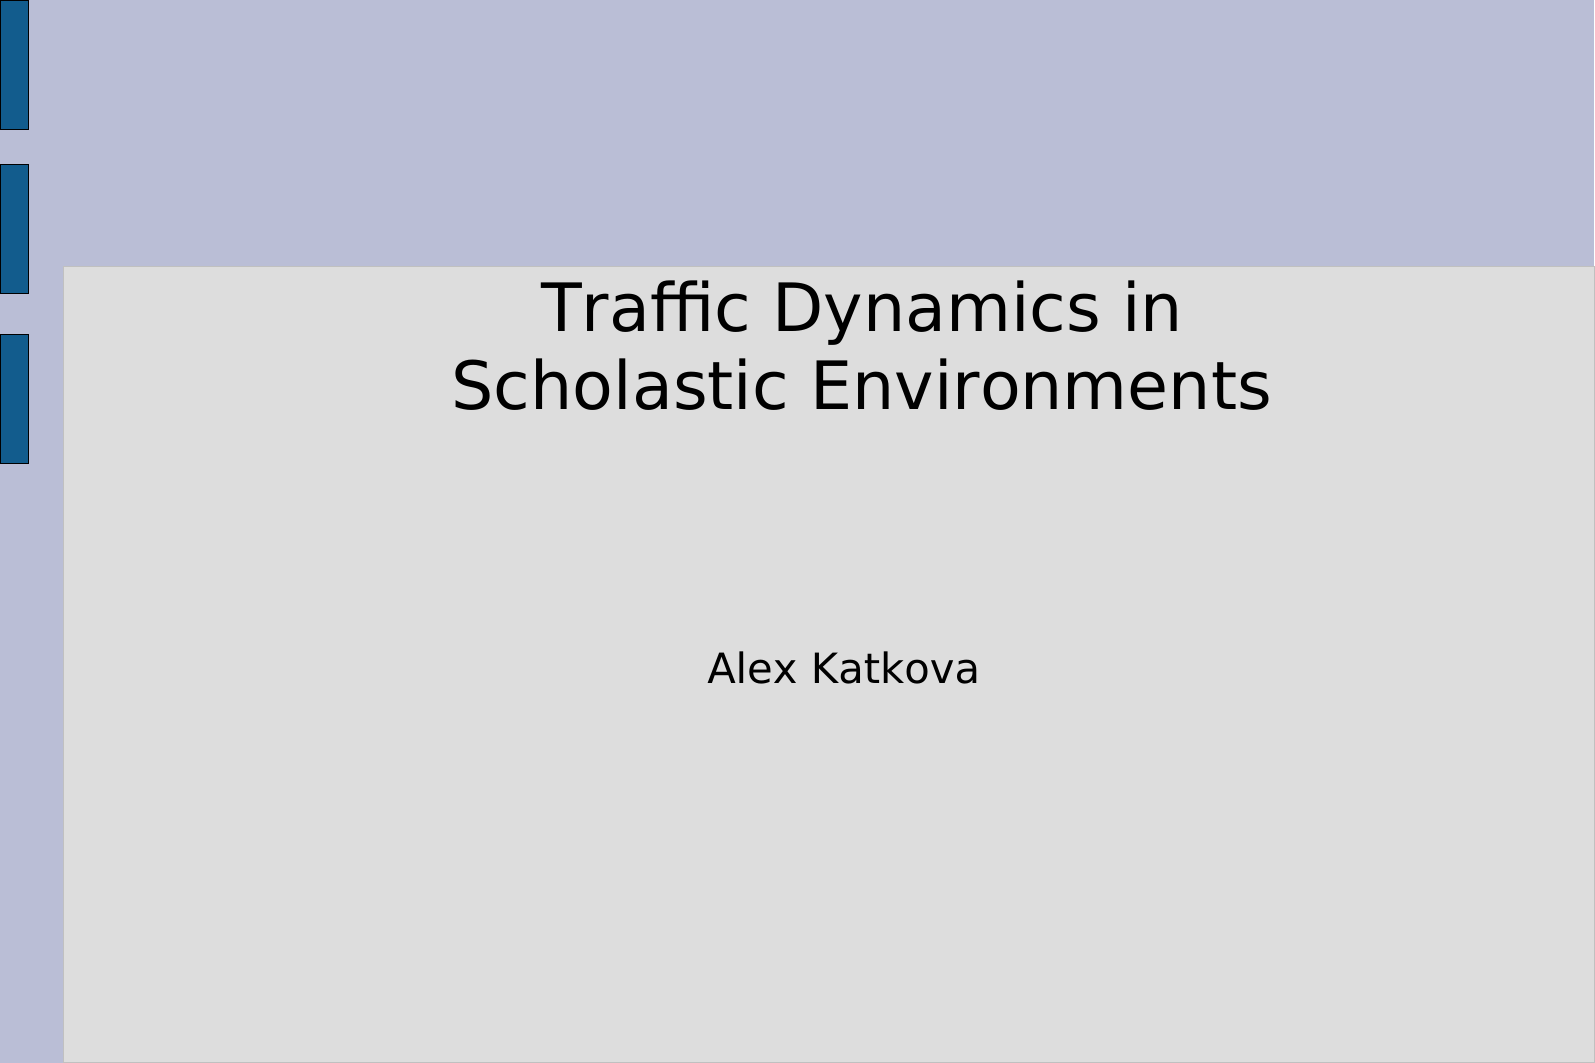

Traffic Dynamics in Scholastic Environments
Alex Katkova